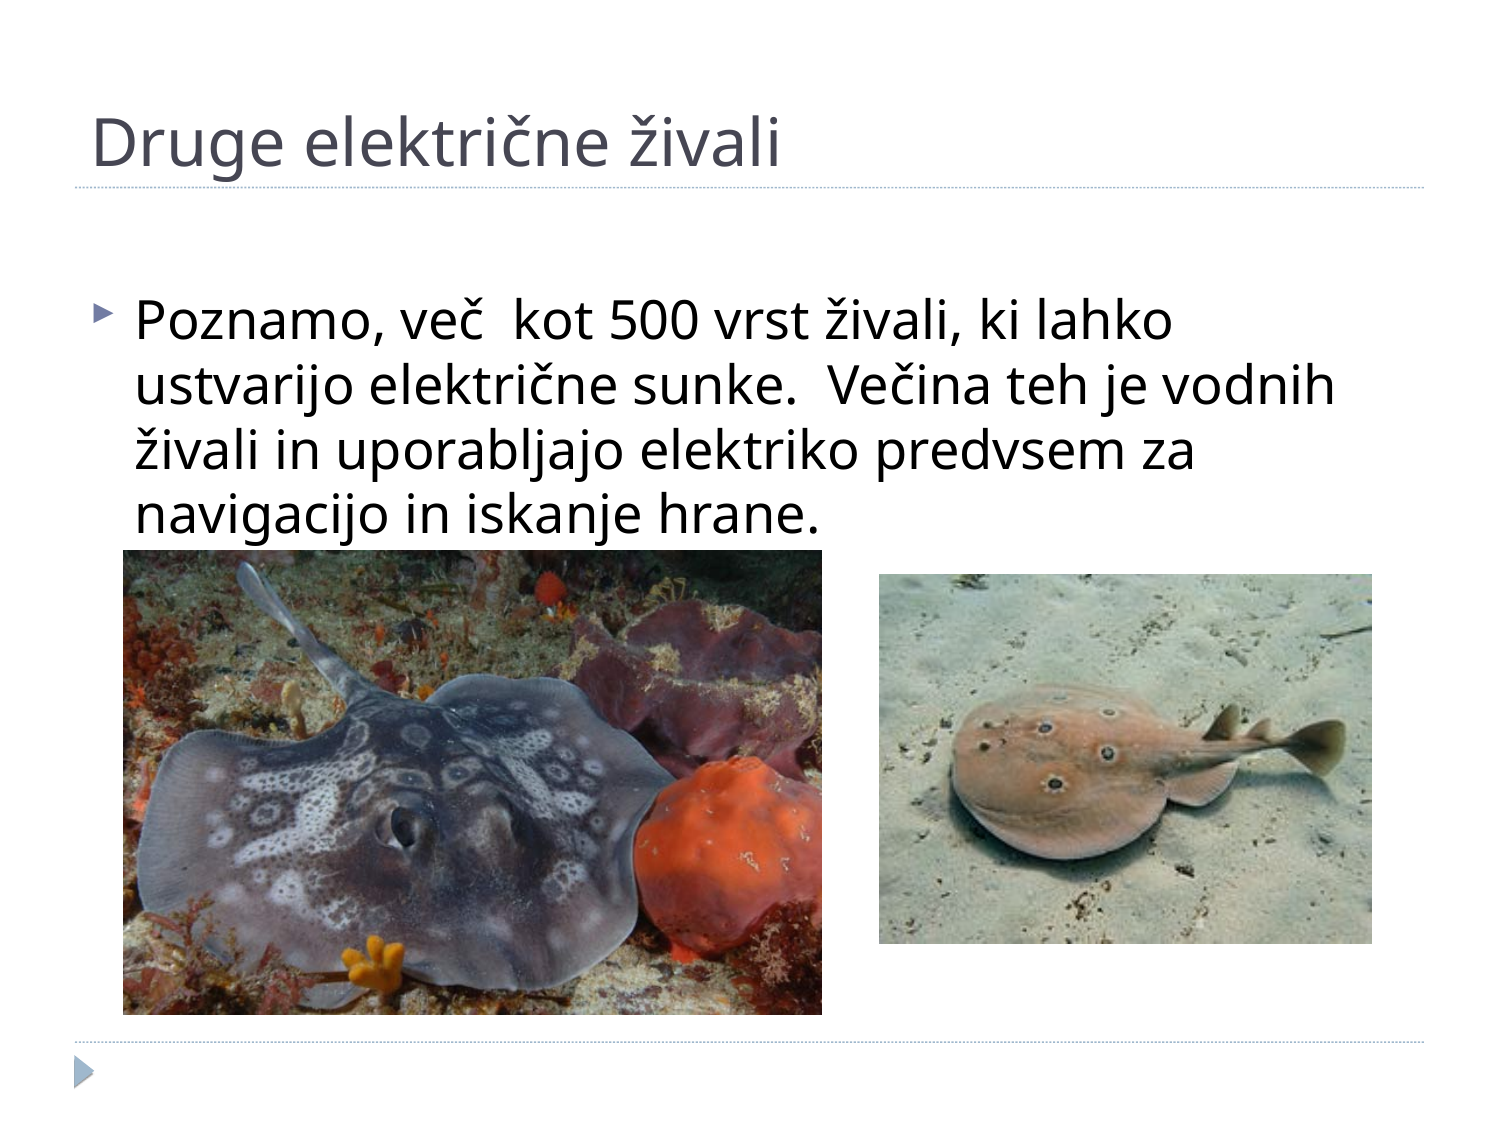

# Druge električne živali
Poznamo, več kot 500 vrst živali, ki lahko ustvarijo električne sunke. Večina teh je vodnih živali in uporabljajo elektriko predvsem za navigacijo in iskanje hrane.